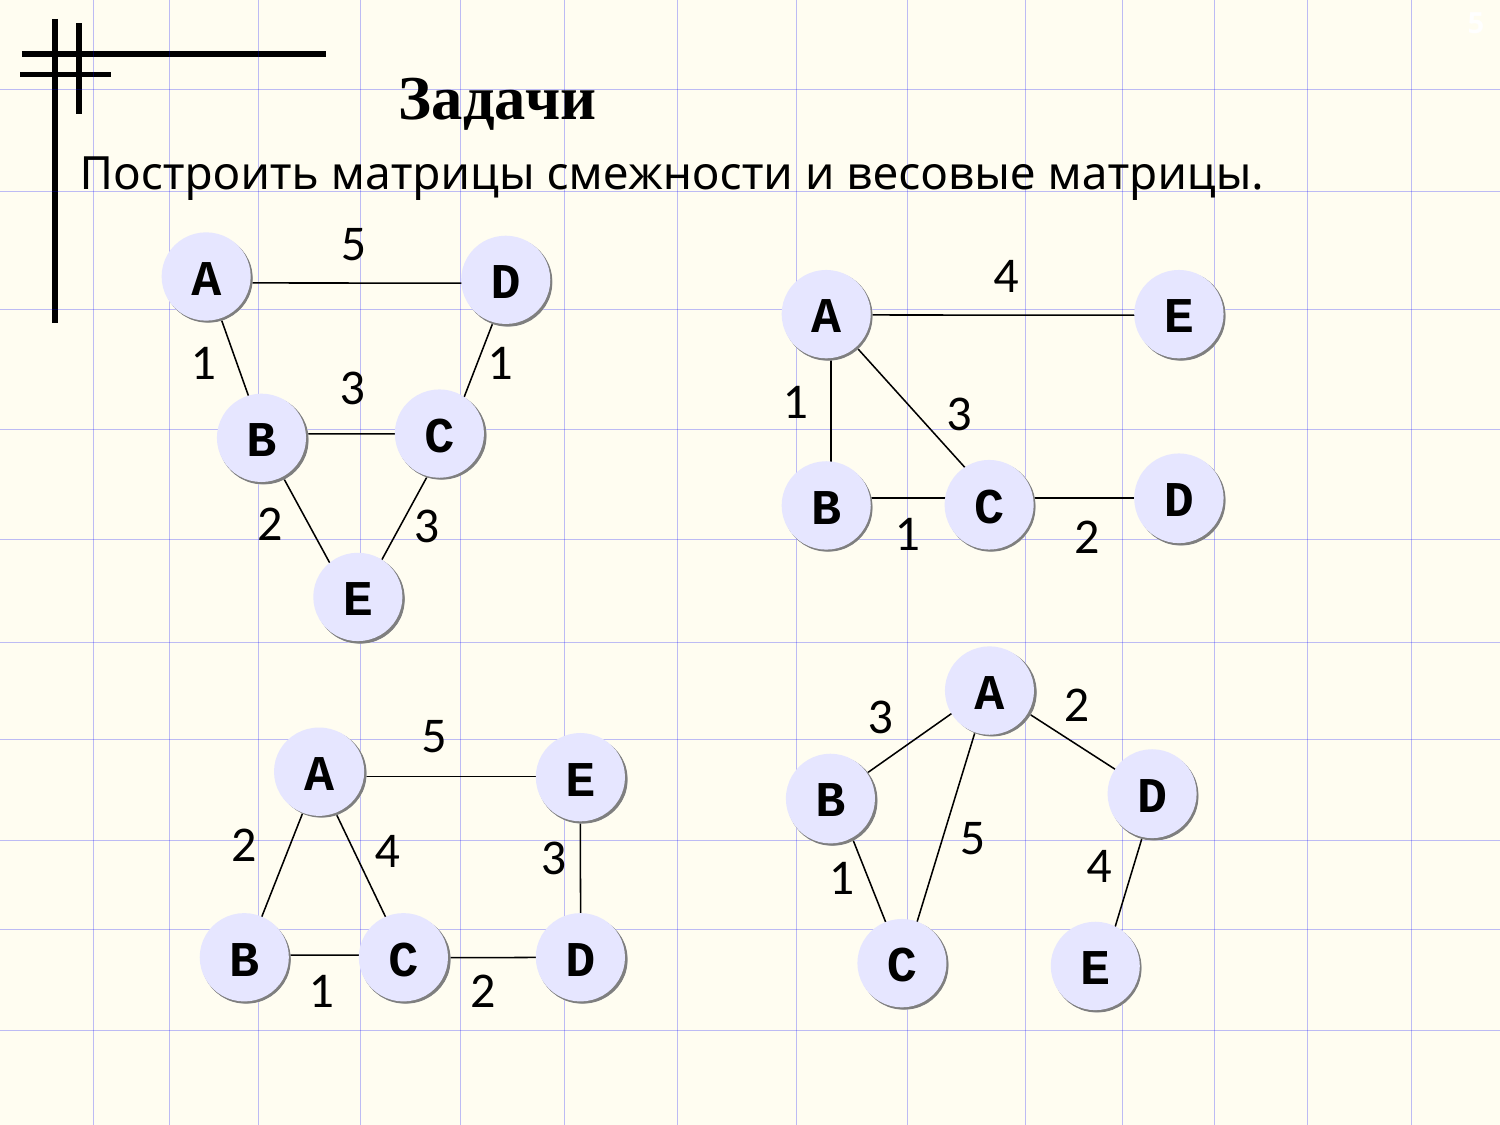

# Задачи
Построить матрицы смежности и весовые матрицы.
5
A
D
1
1
3
C
B
2
3
E
4
A
E
1
3
D
C
B
1
2
A
2
3
D
B
5
4
1
C
E
5
A
E
2
4
3
B
C
D
1
2